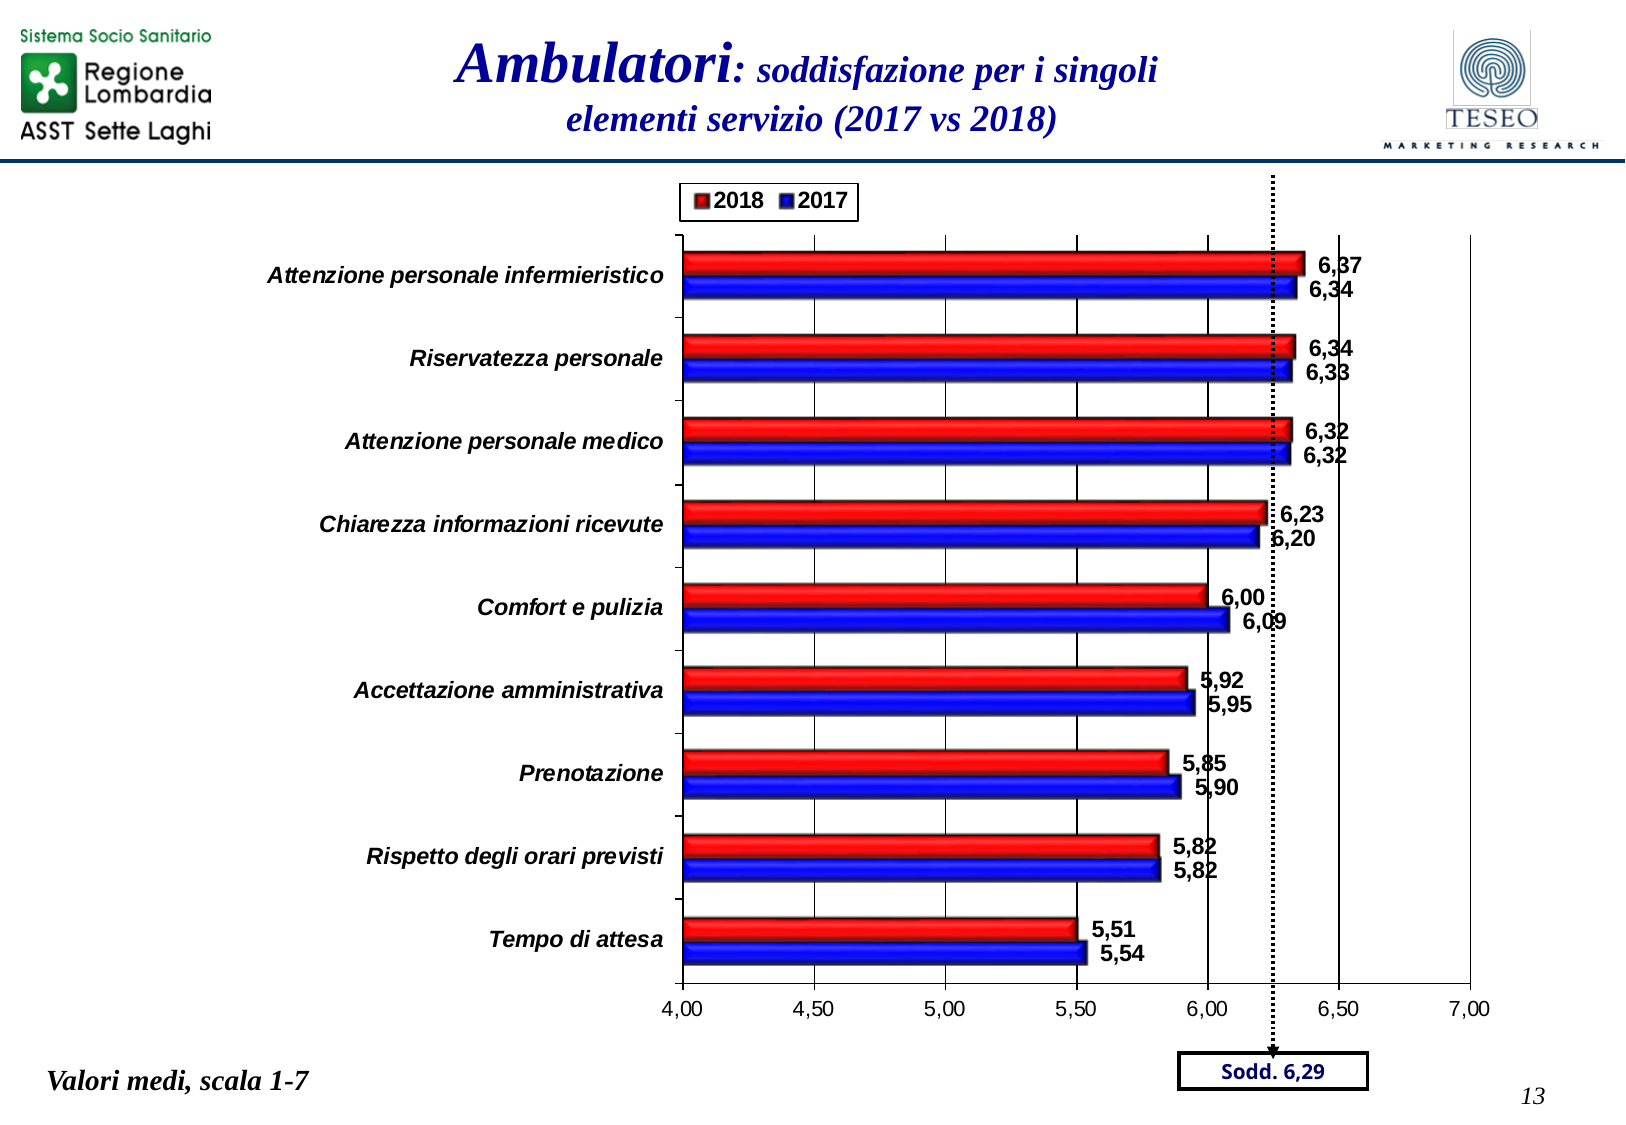

Ambulatori: soddisfazione per i singoli
elementi servizio (2017 vs 2018)
Valori medi, scala 1-7
Sodd. 6,29